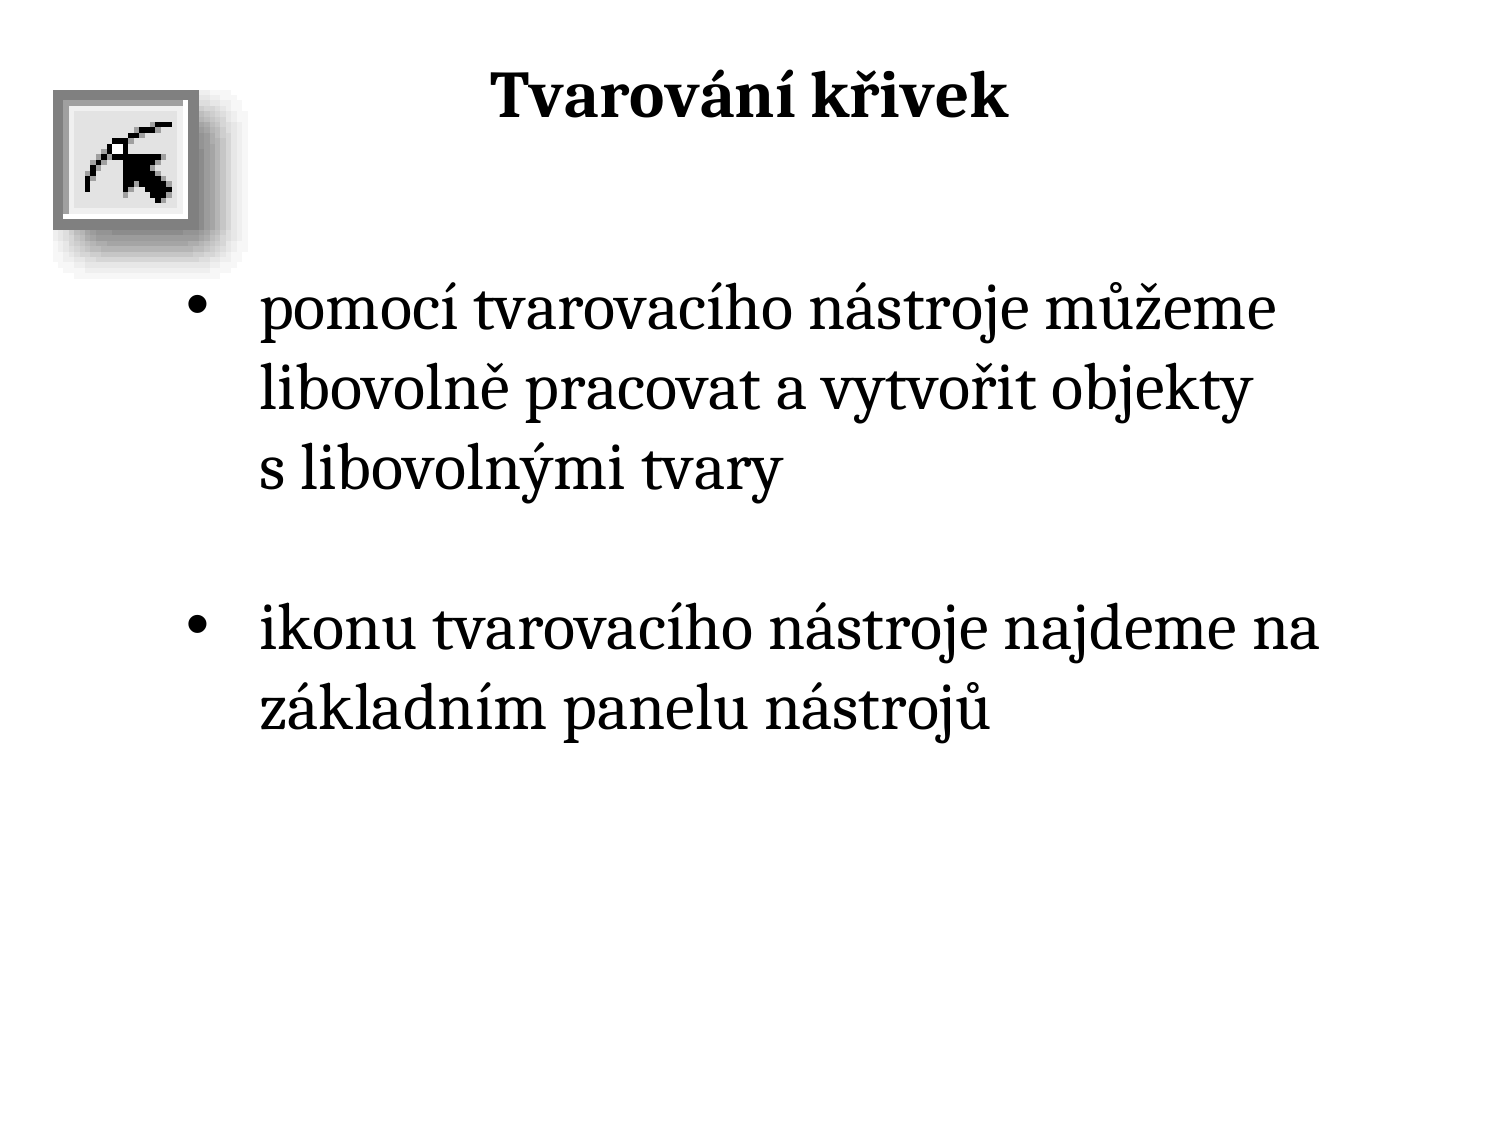

Tvarování křivek
pomocí tvarovacího nástroje můžeme libovolně pracovat a vytvořit objekty
	s libovolnými tvary
ikonu tvarovacího nástroje najdeme na 	základním panelu nástrojů